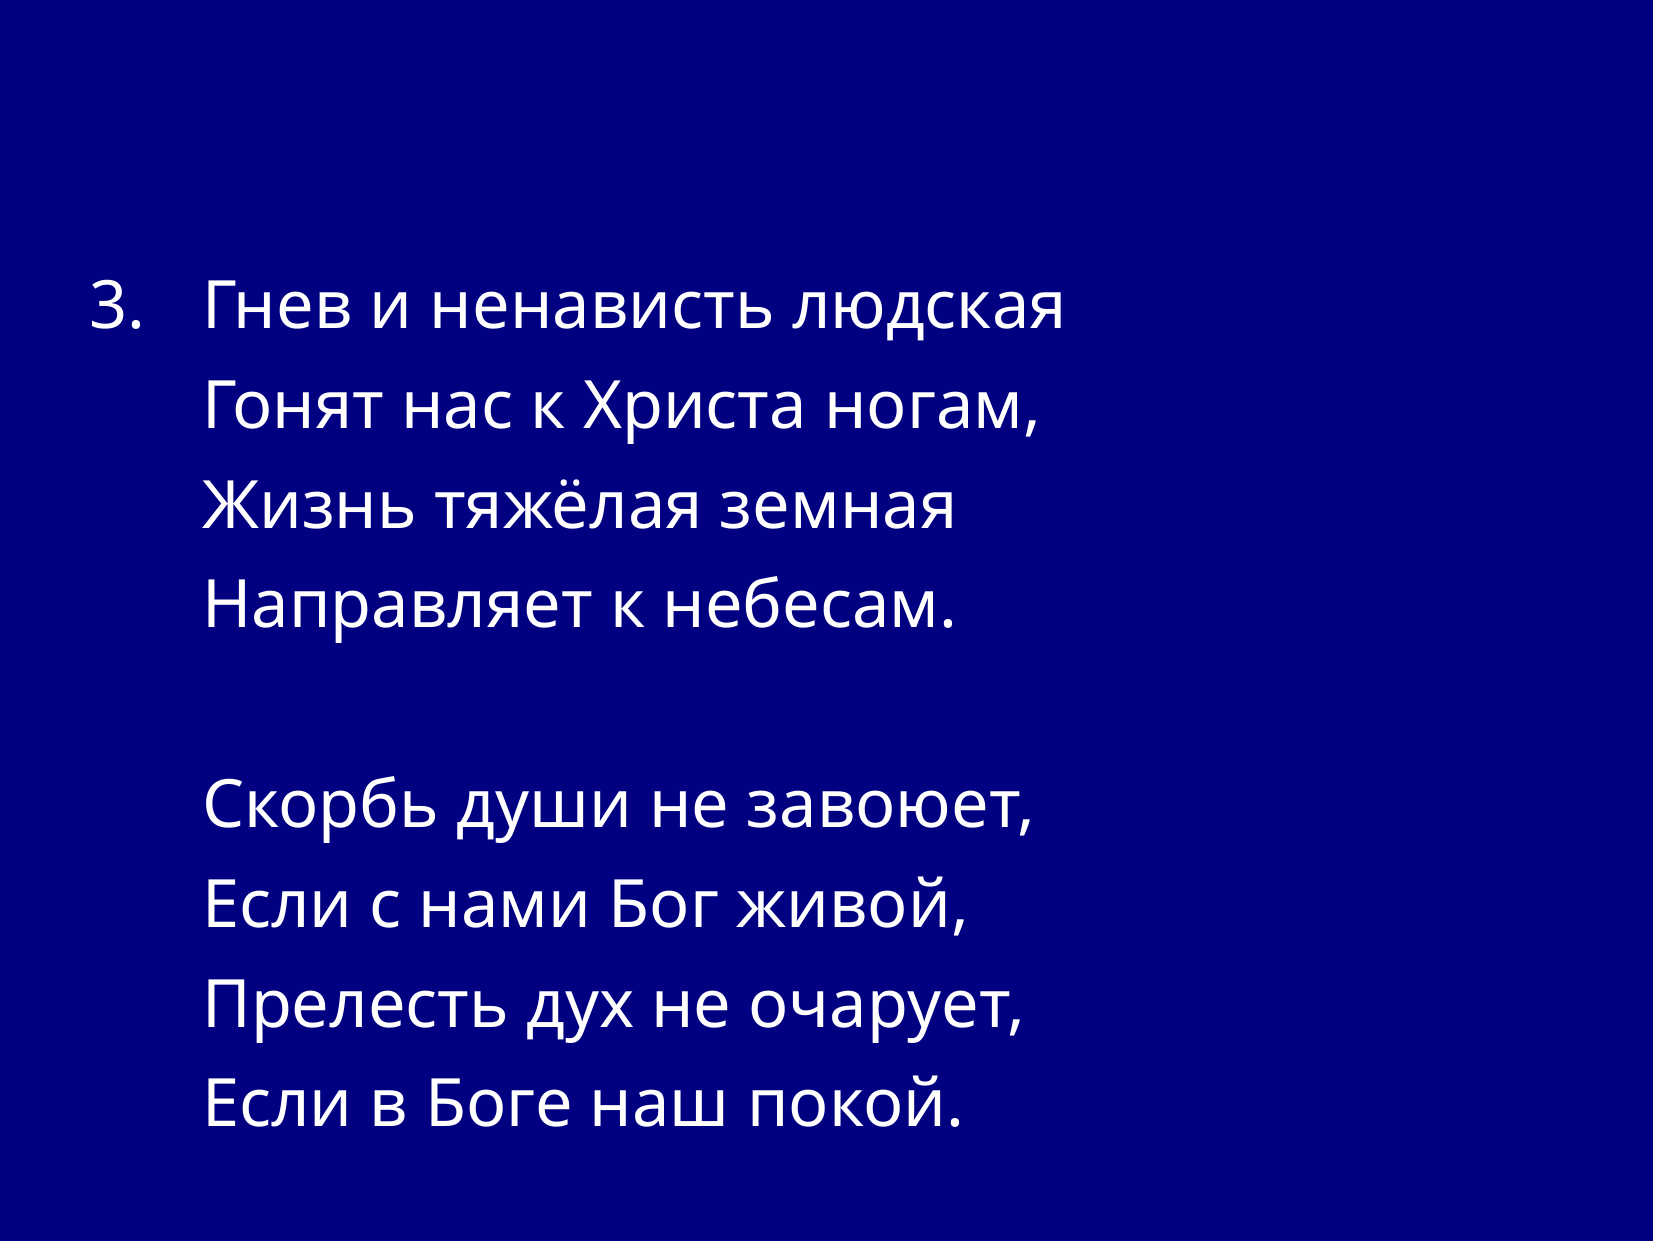

3.	Гнев и ненависть людская
	Гонят нас к Христа ногам,
	Жизнь тяжёлая земная
	Направляет к небесам.
	Скорбь души не завоюет,
	Если с нами Бог живой,
	Прелесть дух не очарует,
	Если в Боге наш покой.